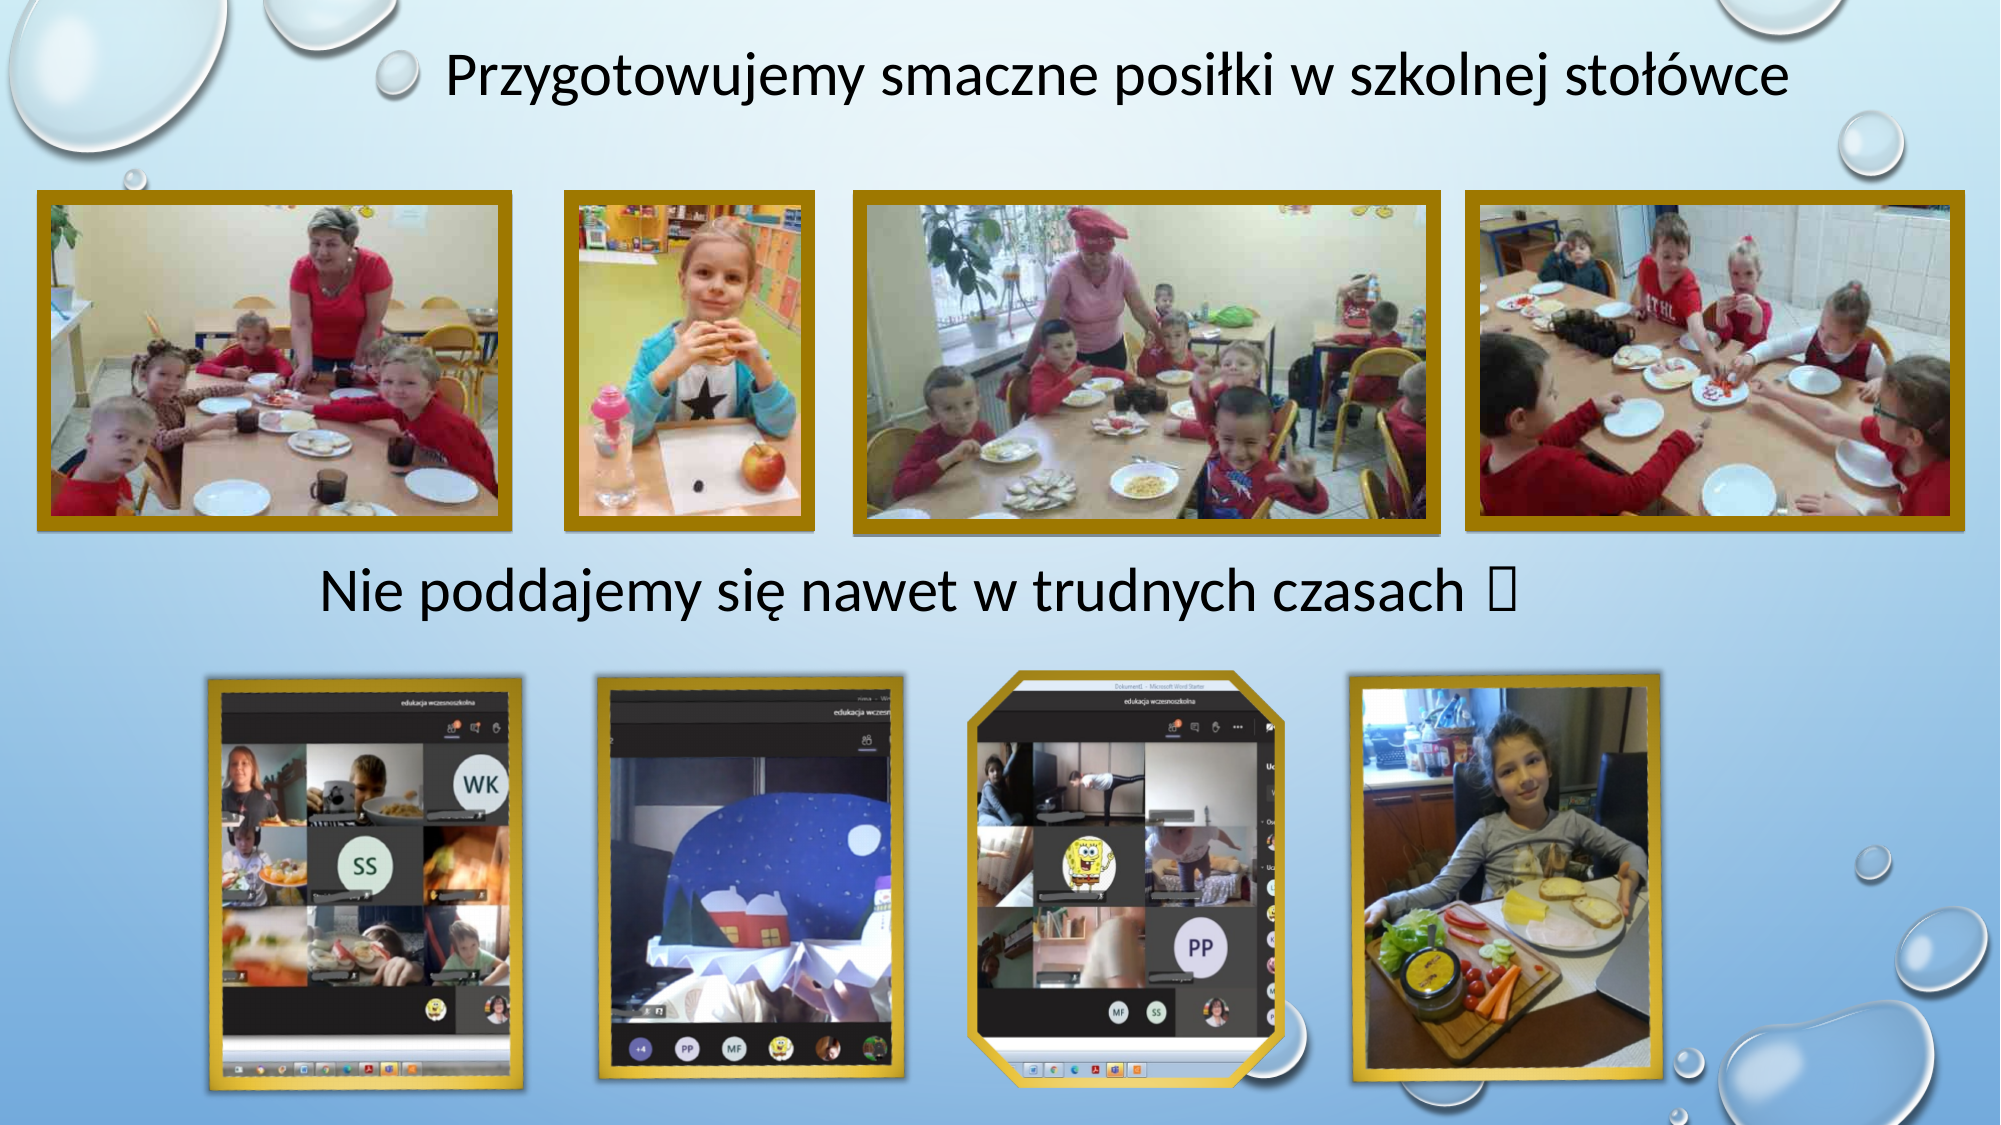

# Przygotowujemy smaczne posiłki w szkolnej stołówce
 Nie poddajemy się nawet w trudnych czasach 